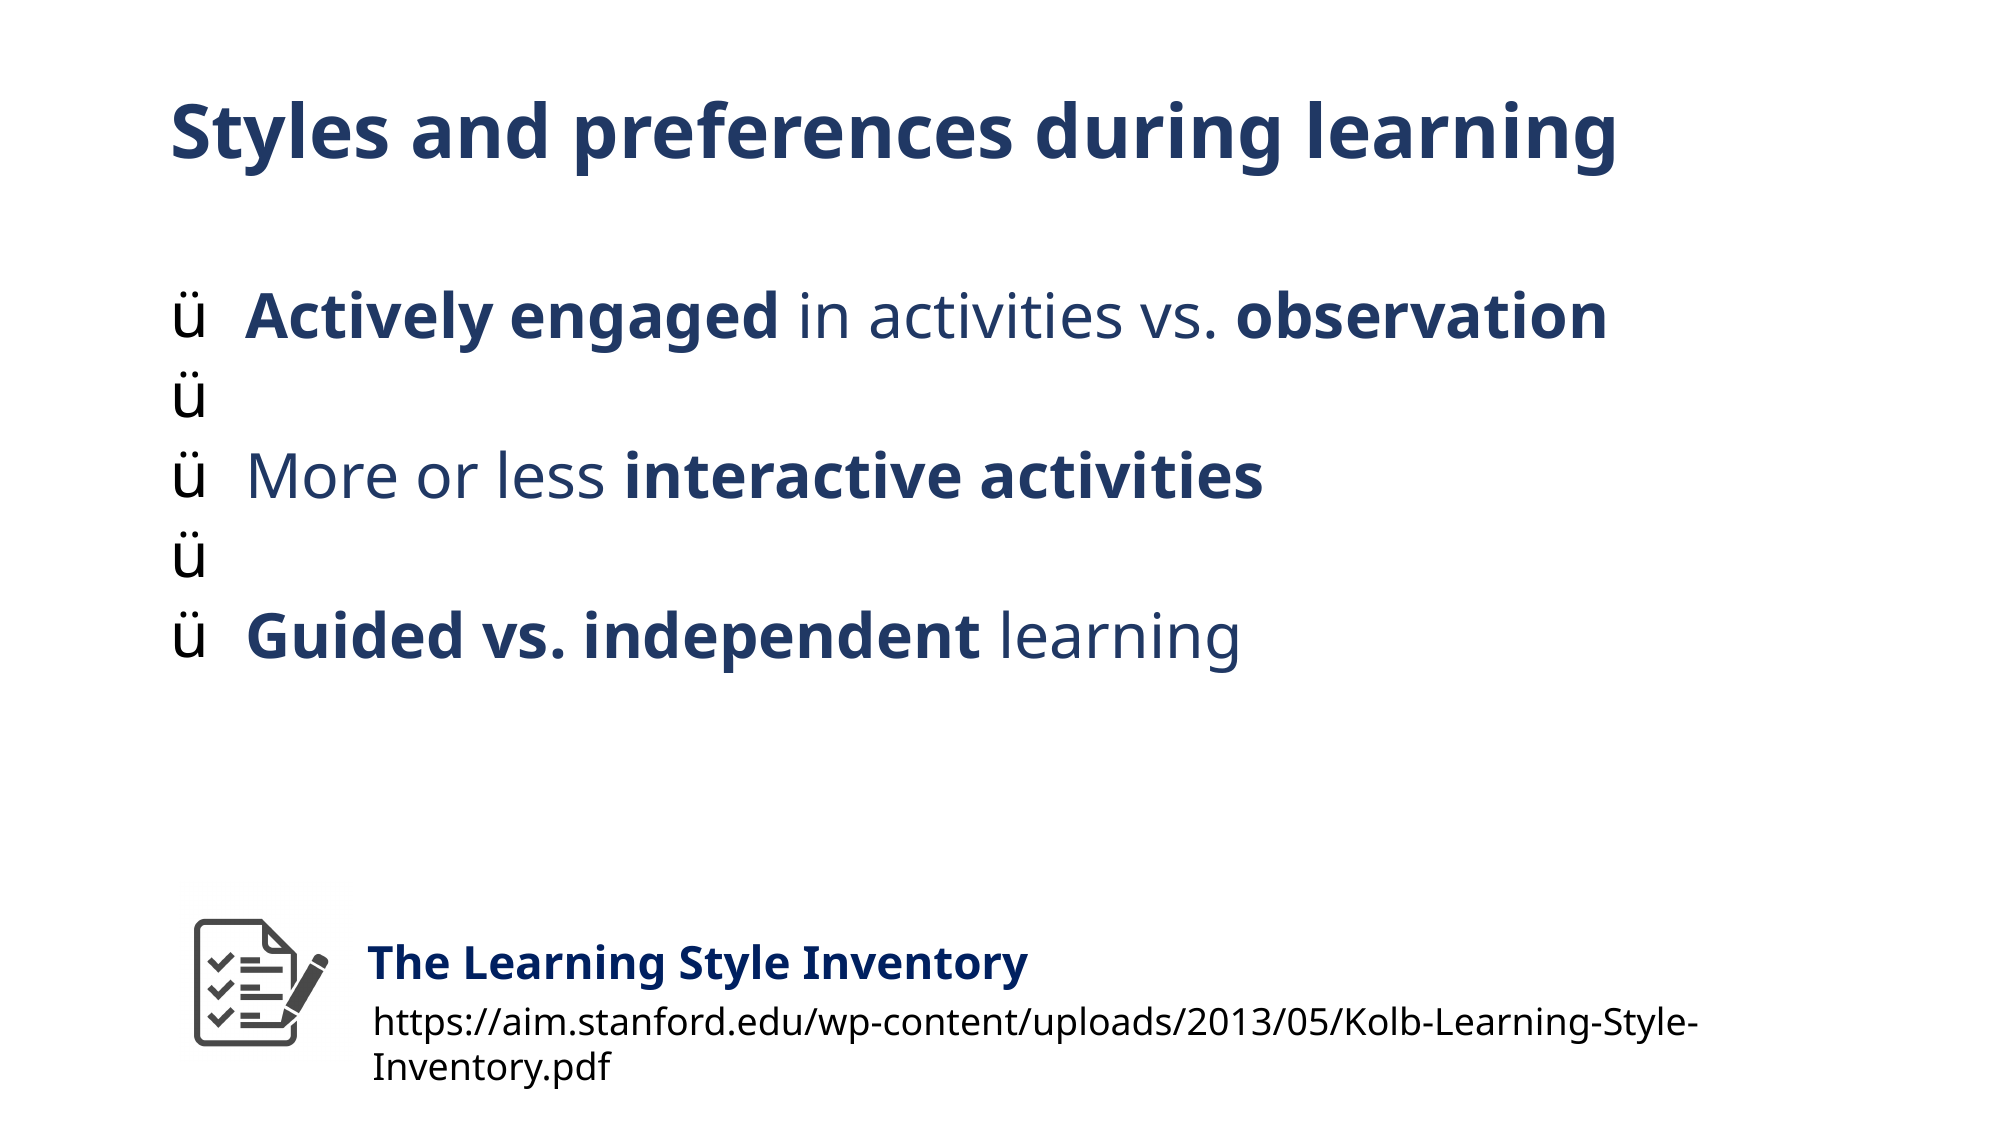

Styles and preferences during learning
Actively engaged in activities vs. observation
More or less interactive activities
Guided vs. independent learning
The Learning Style Inventory
https://aim.stanford.edu/wp-content/uploads/2013/05/Kolb-Learning-Style-Inventory.pdf